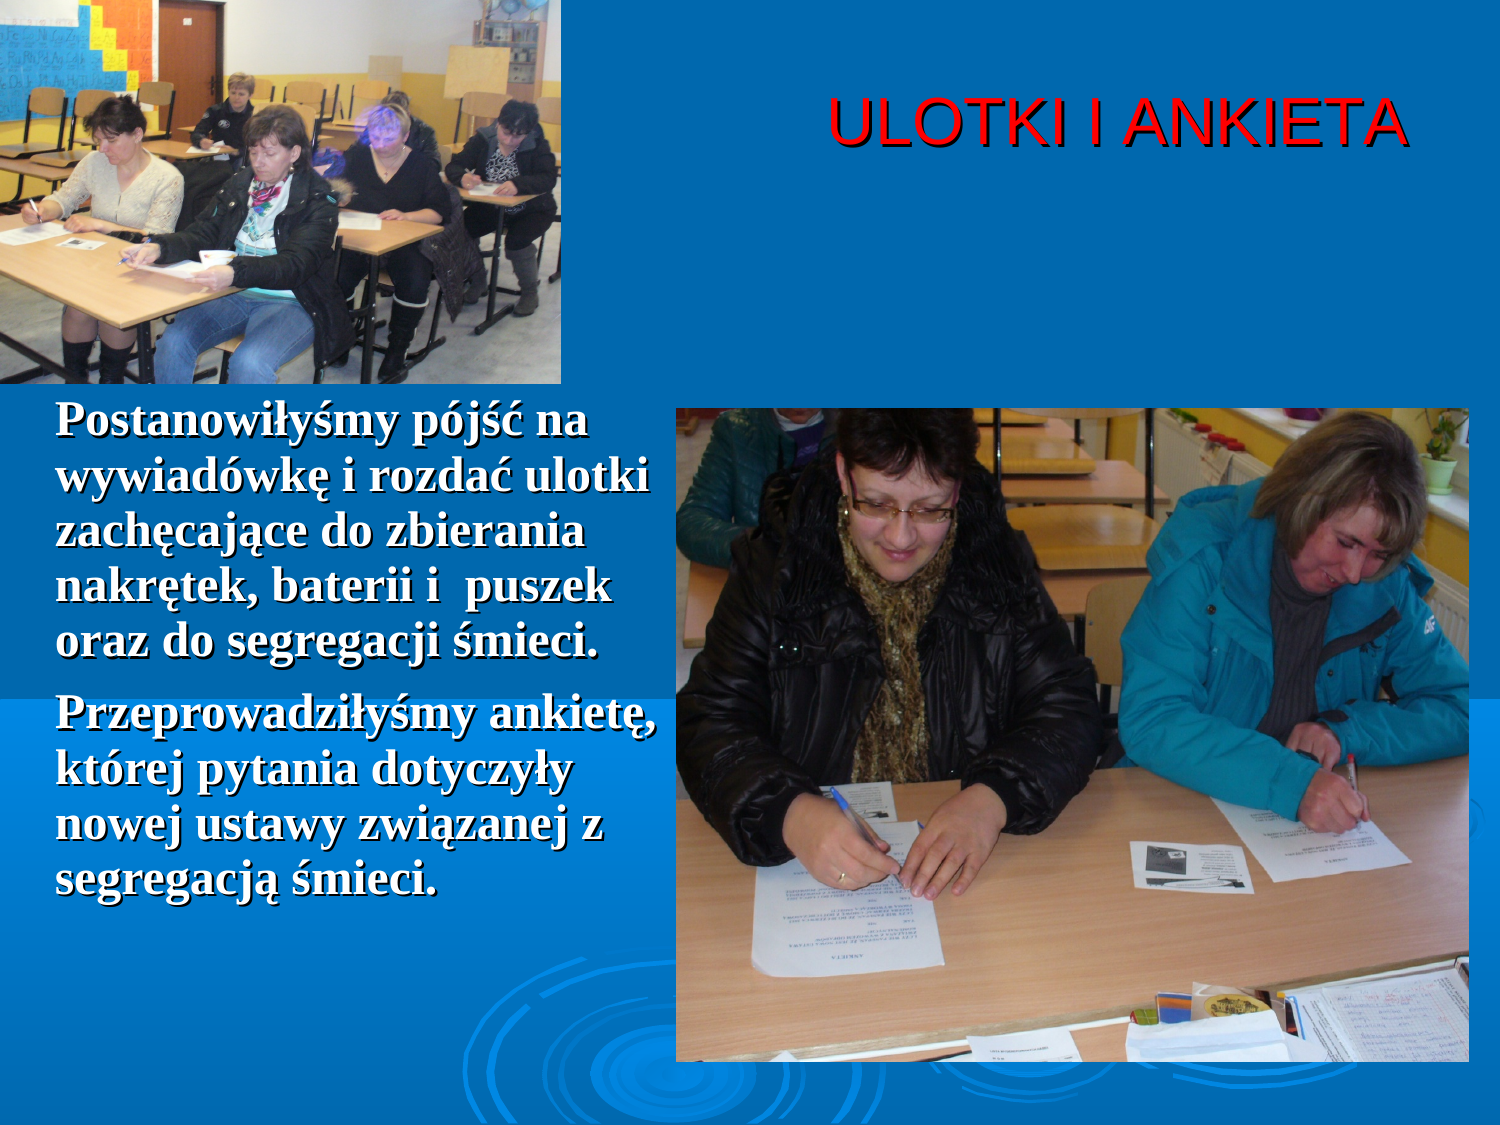

# ULOTKI I ANKIETA
Postanowiłyśmy pójść na wywiadówkę i rozdać ulotki zachęcające do zbierania nakrętek, baterii i puszek oraz do segregacji śmieci.
Przeprowadziłyśmy ankietę, której pytania dotyczyły nowej ustawy związanej z segregacją śmieci.